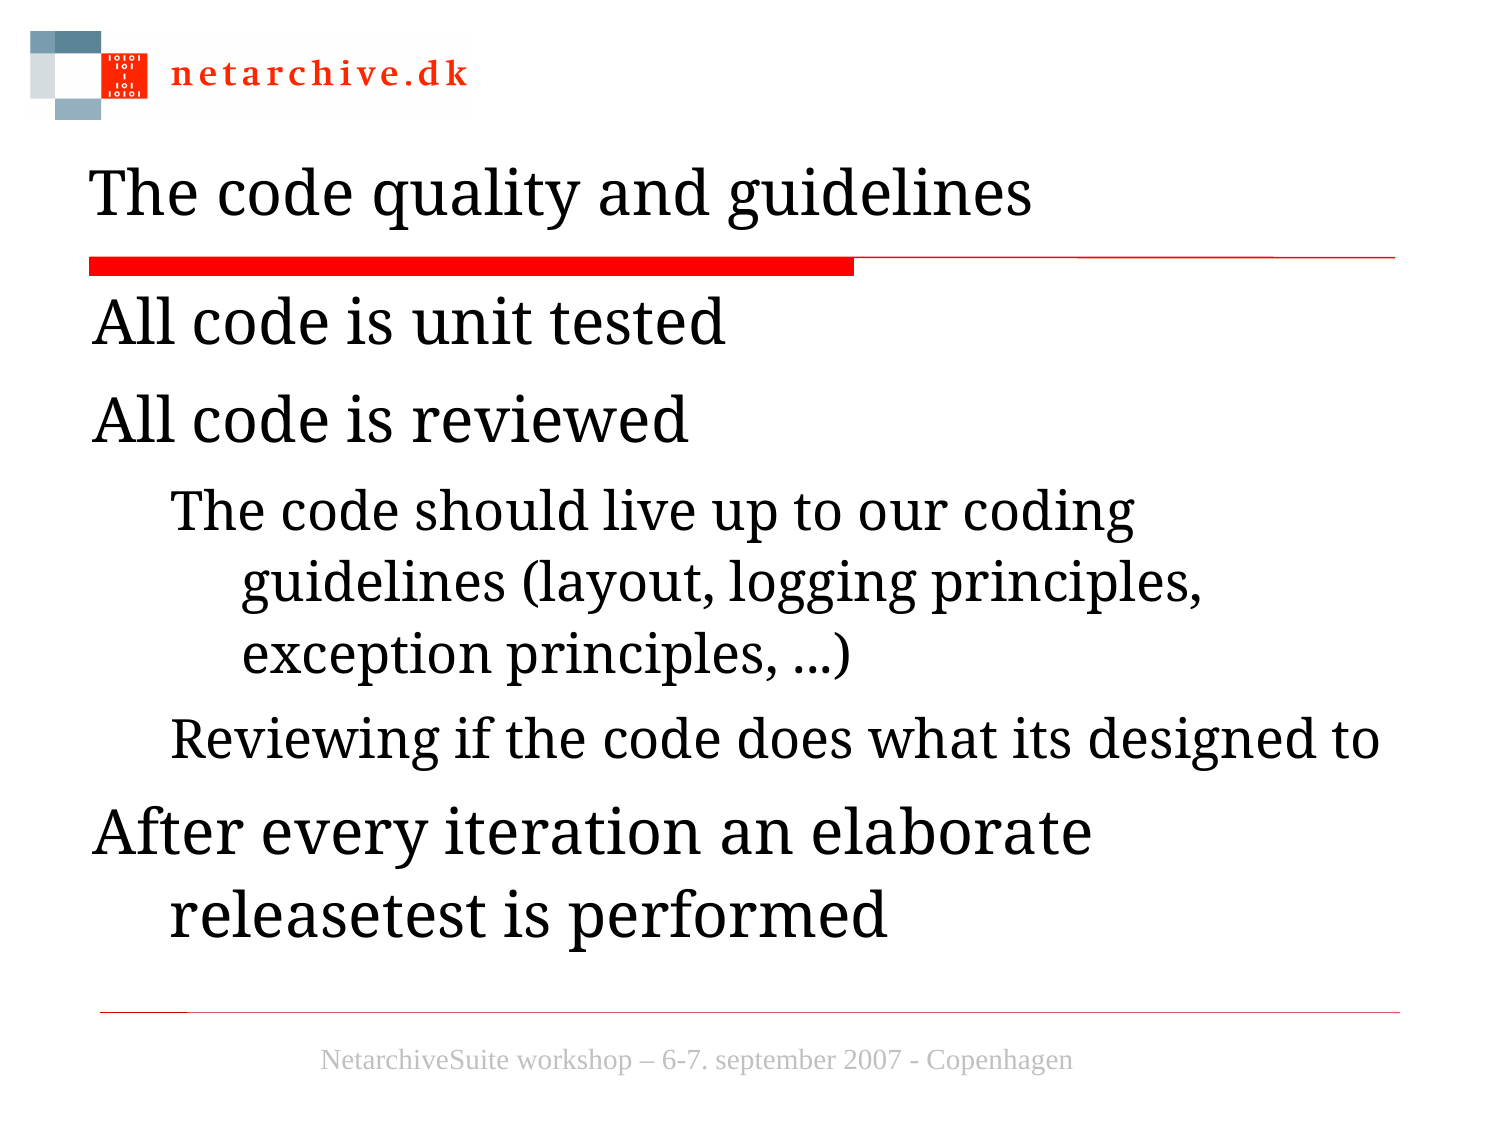

# The code quality and guidelines
All code is unit tested
All code is reviewed
The code should live up to our coding guidelines (layout, logging principles, exception principles, ...)
Reviewing if the code does what its designed to
After every iteration an elaborate releasetest is performed